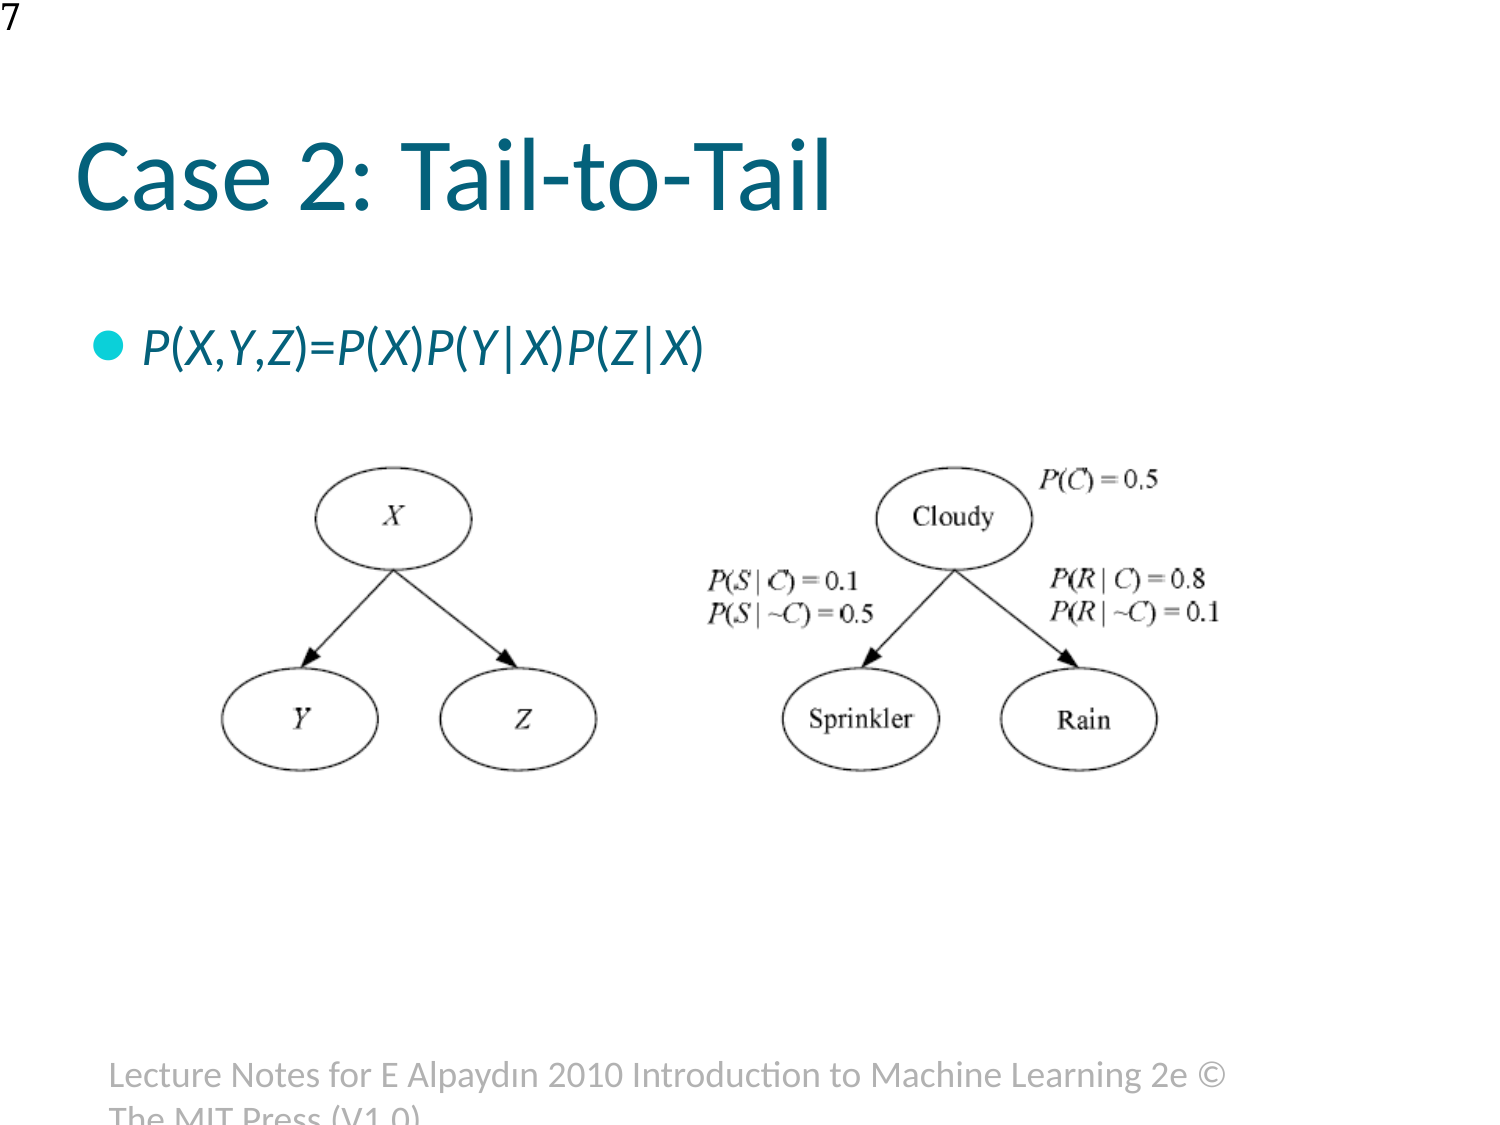

# Case 2: Tail-to-Tail
P(X,Y,Z)=P(X)P(Y|X)P(Z|X)
Lecture Notes for E Alpaydın 2010 Introduction to Machine Learning 2e © The MIT Press (V1.0)